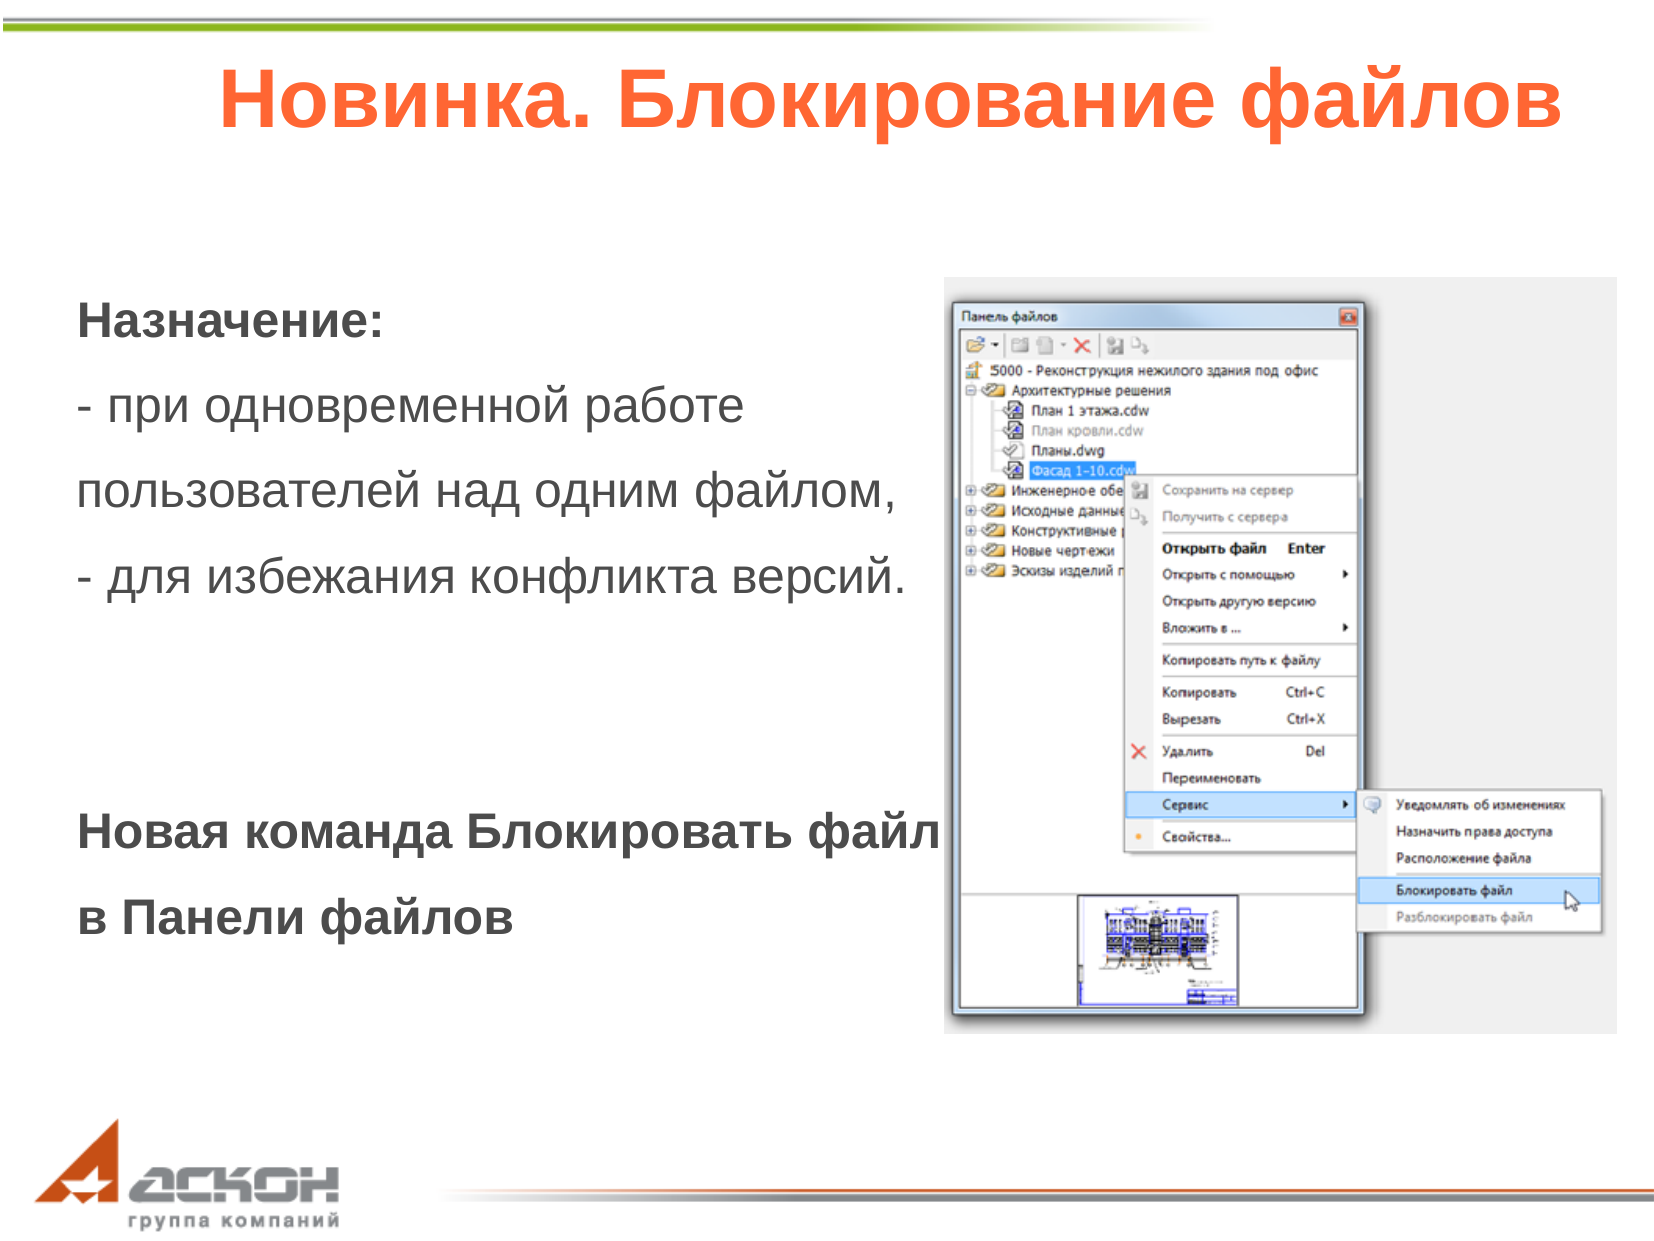

# Новинка. Блокирование файлов
Назначение:
- при одновременной работе
пользователей над одним файлом,
- для избежания конфликта версий.
Новая команда Блокировать файл
в Панели файлов